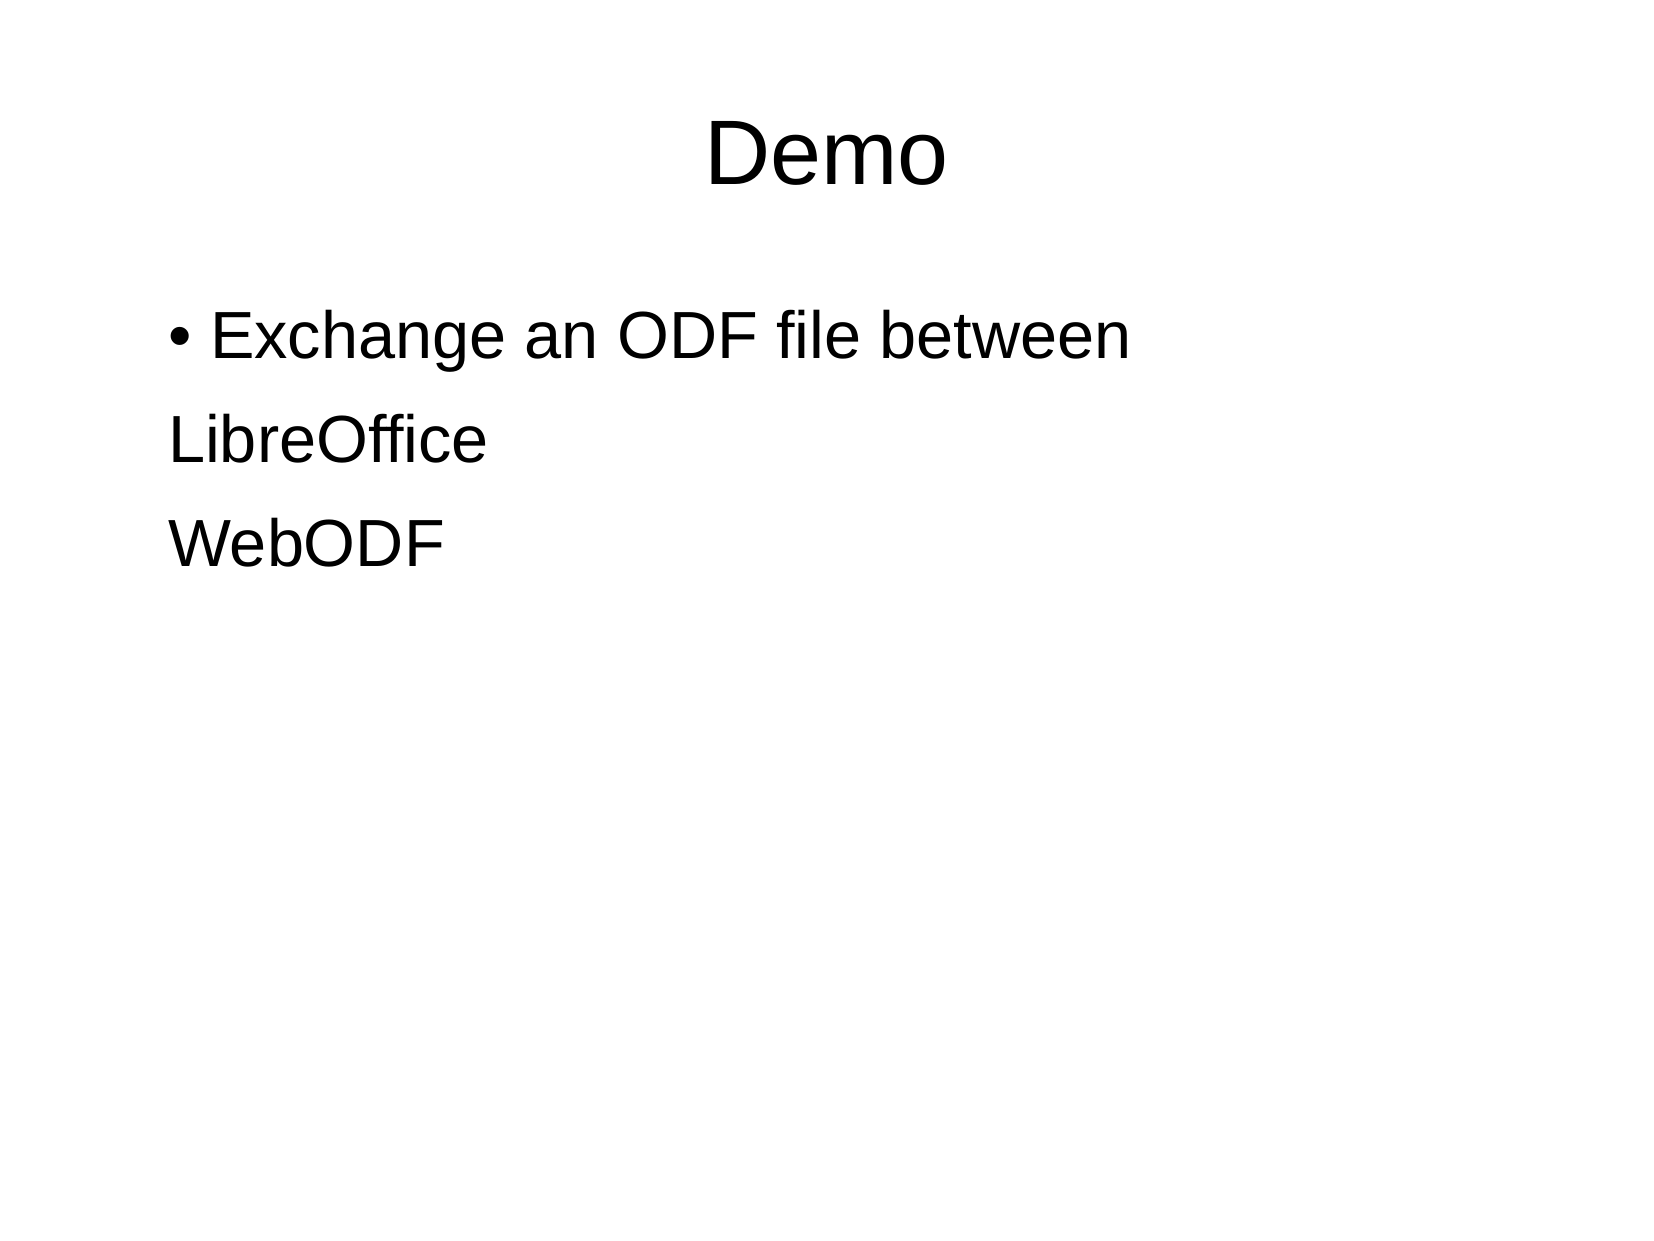

Demo
• Exchange an ODF file between
LibreOffice
WebODF